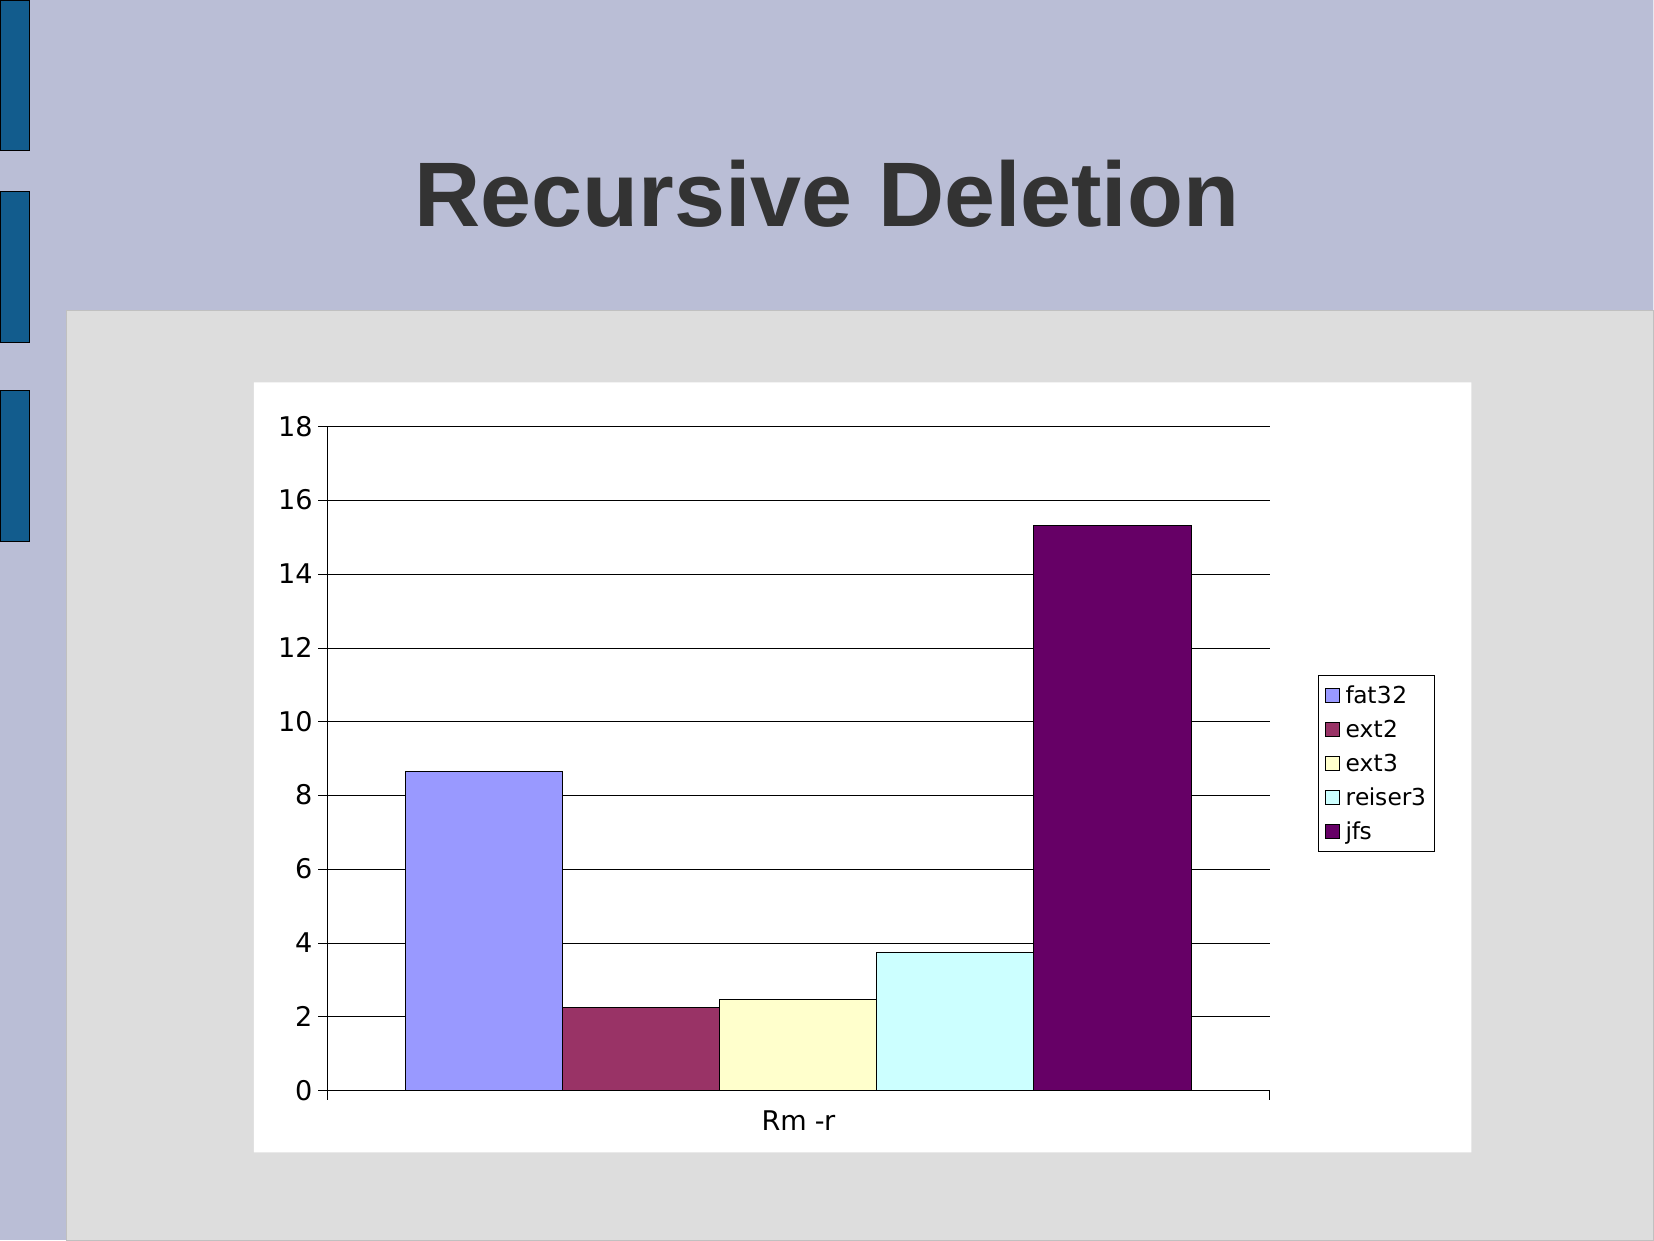

# Recursive Deletion
### Chart
| Category | fat32 | ext2 | ext3 | reiser3 | jfs |
|---|---|---|---|---|---|
| Rm -r | 8.646 | 2.254 | 2.4835 | 3.734 | 15.335 |